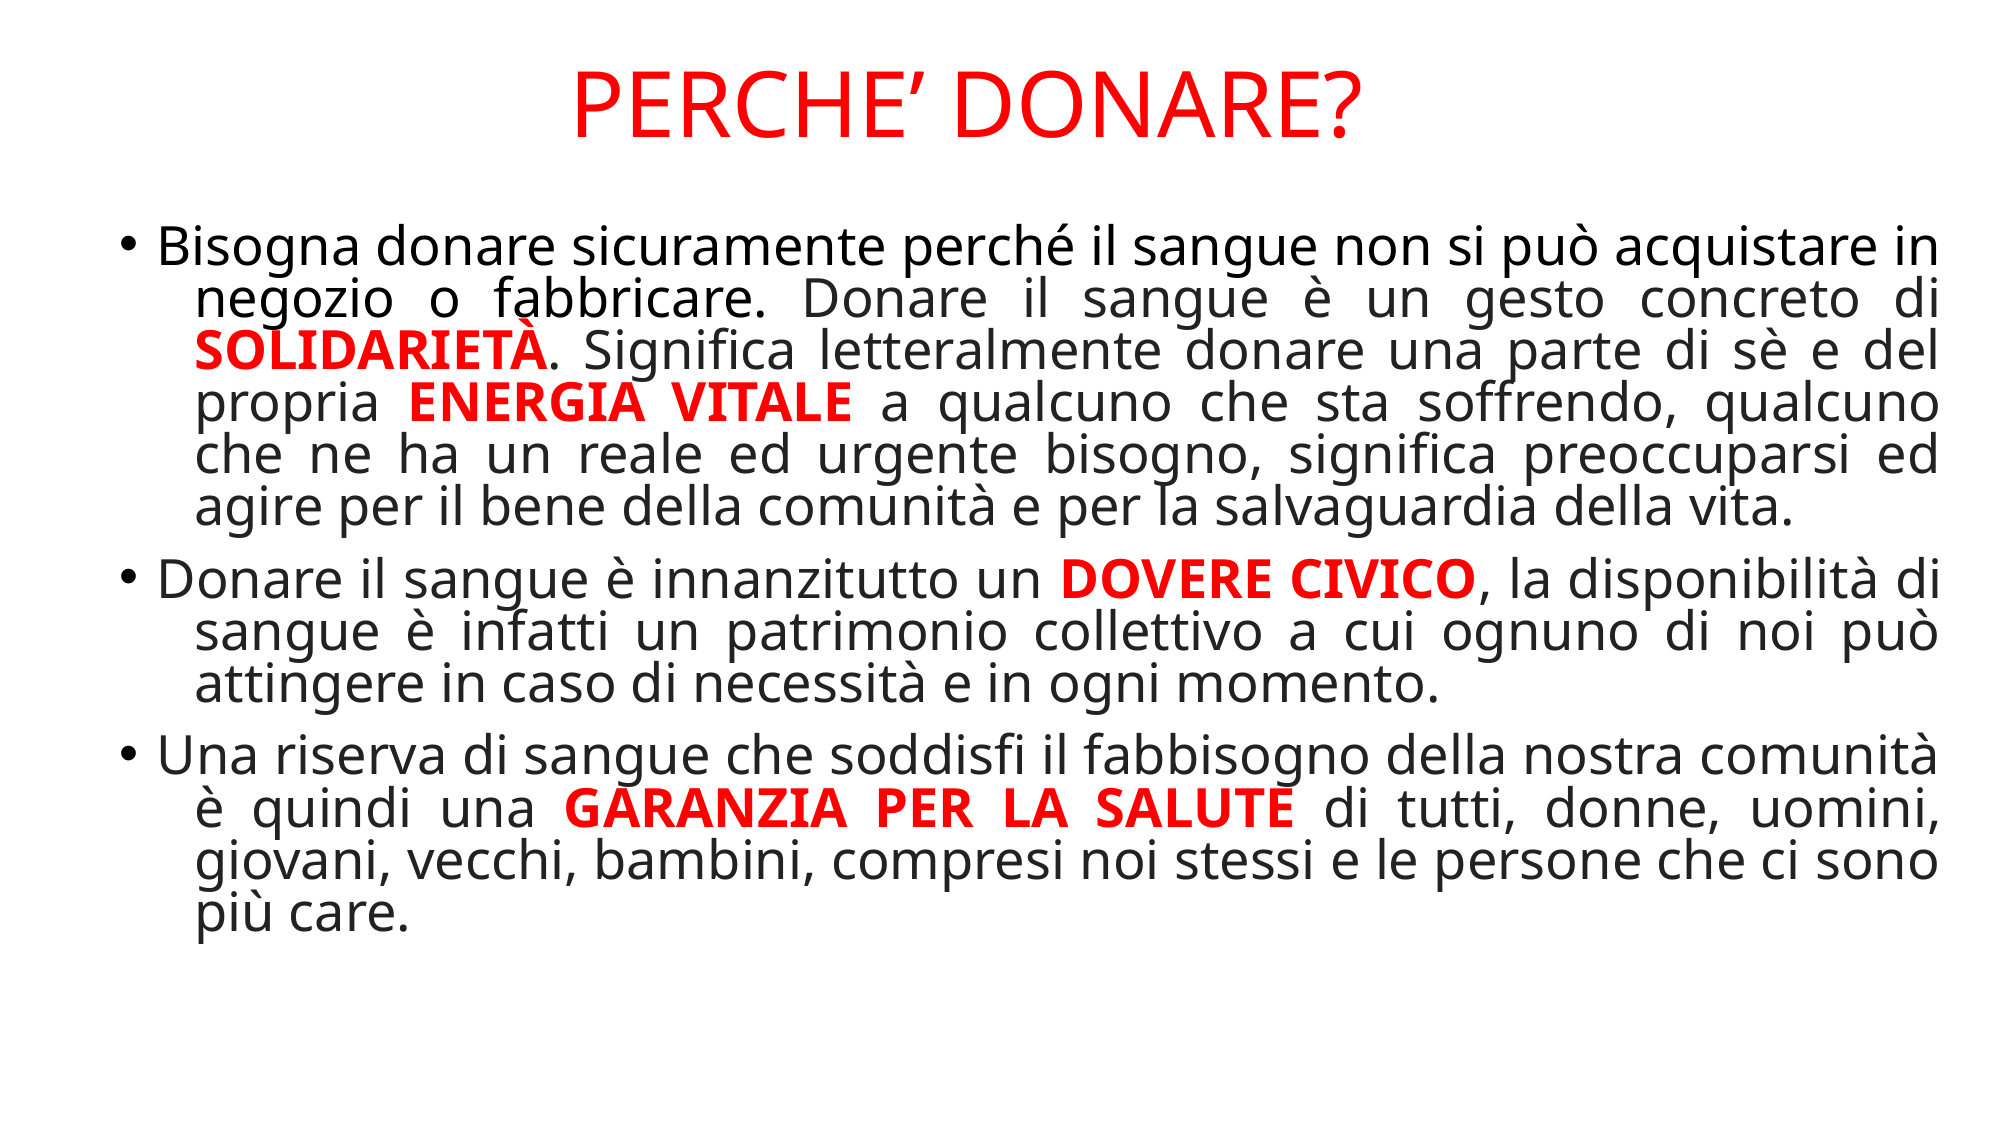

# PERCHE’ DONARE?
Bisogna donare sicuramente perché il sangue non si può acquistare in negozio o fabbricare. Donare il sangue è un gesto concreto di SOLIDARIETÀ. Significa letteralmente donare una parte di sè e del propria ENERGIA VITALE a qualcuno che sta soffrendo, qualcuno che ne ha un reale ed urgente bisogno, significa preoccuparsi ed agire per il bene della comunità e per la salvaguardia della vita.
Donare il sangue è innanzitutto un DOVERE CIVICO, la disponibilità di sangue è infatti un patrimonio collettivo a cui ognuno di noi può attingere in caso di necessità e in ogni momento.
Una riserva di sangue che soddisfi il fabbisogno della nostra comunità è quindi una GARANZIA PER LA SALUTE di tutti, donne, uomini, giovani, vecchi, bambini, compresi noi stessi e le persone che ci sono più care.